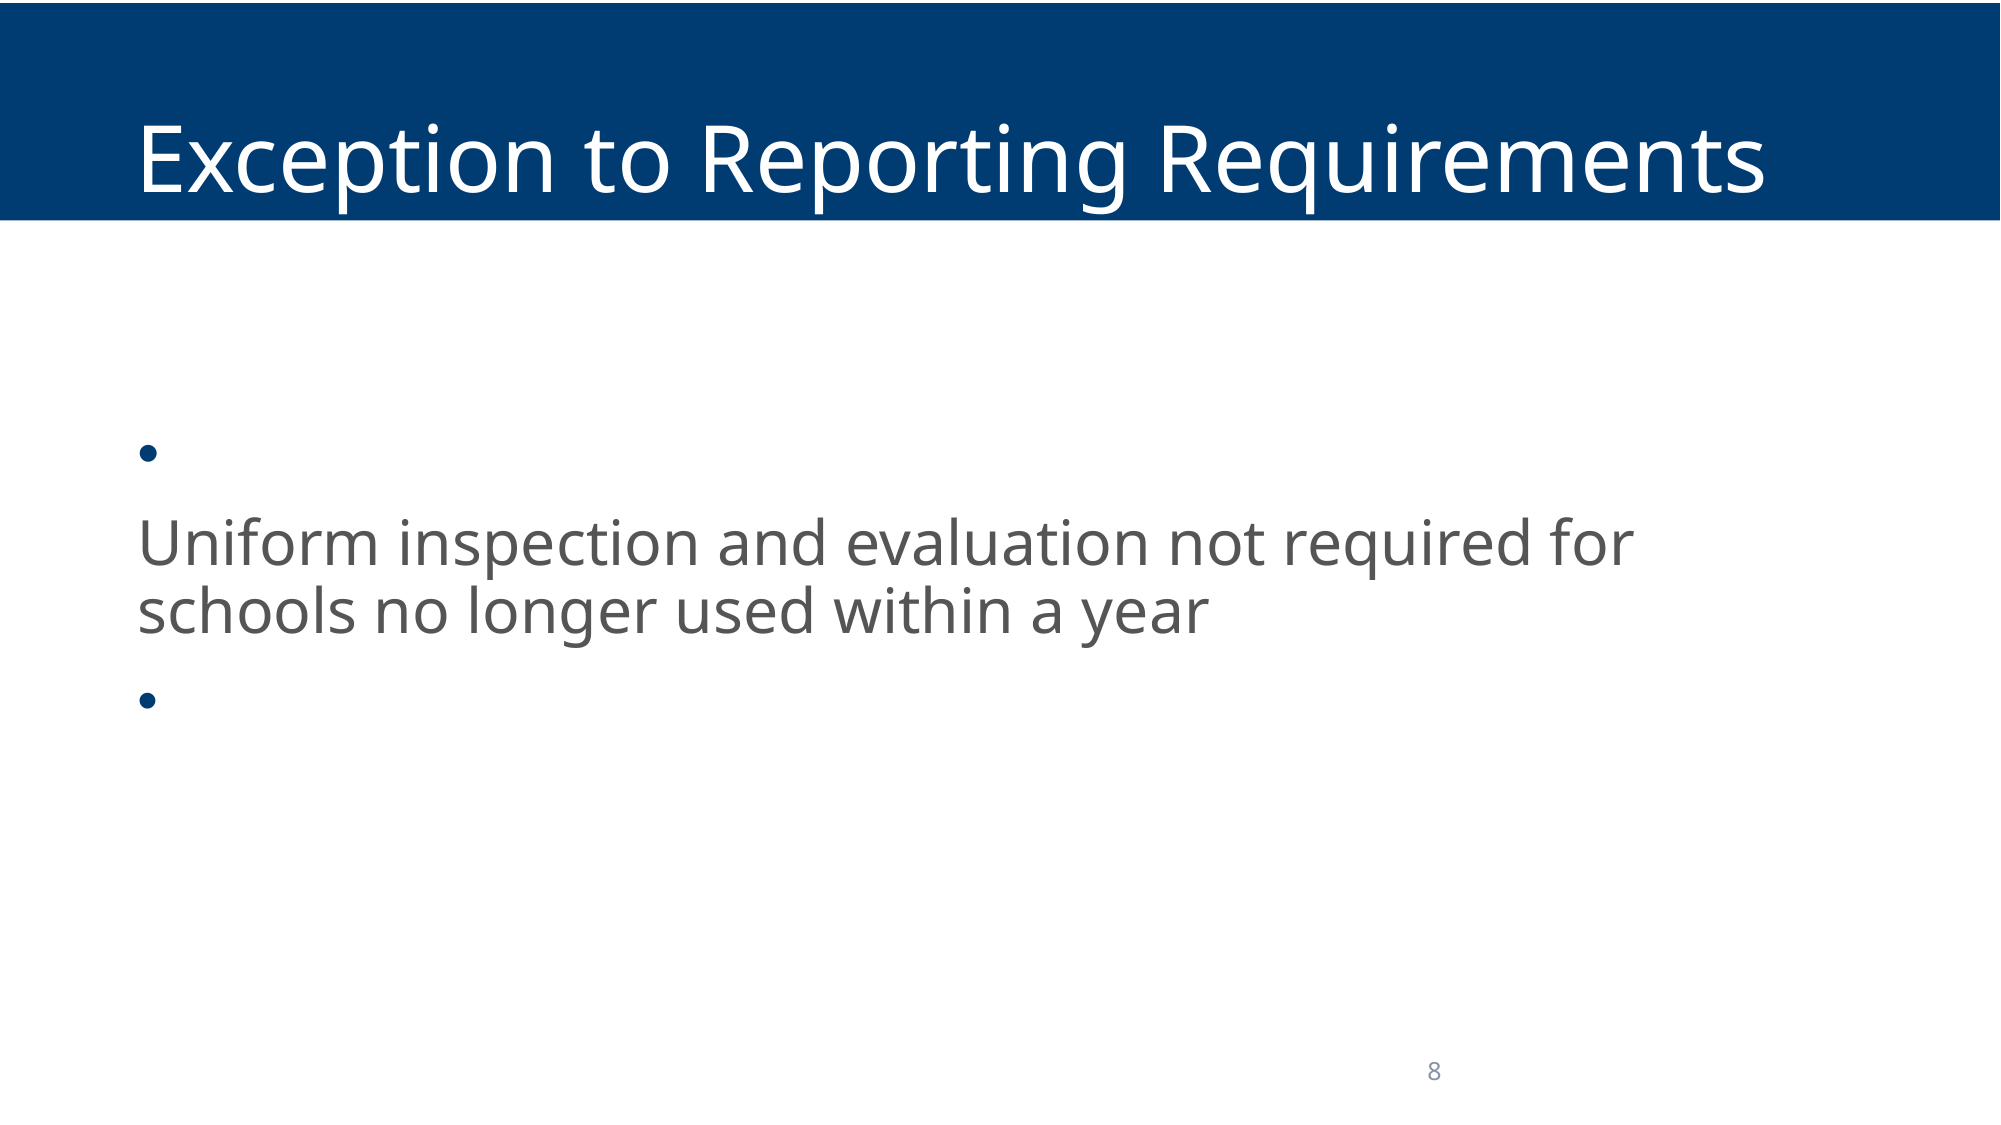

# Exception to Reporting Requirements
Uniform inspection and evaluation not required for schools no longer used within a year